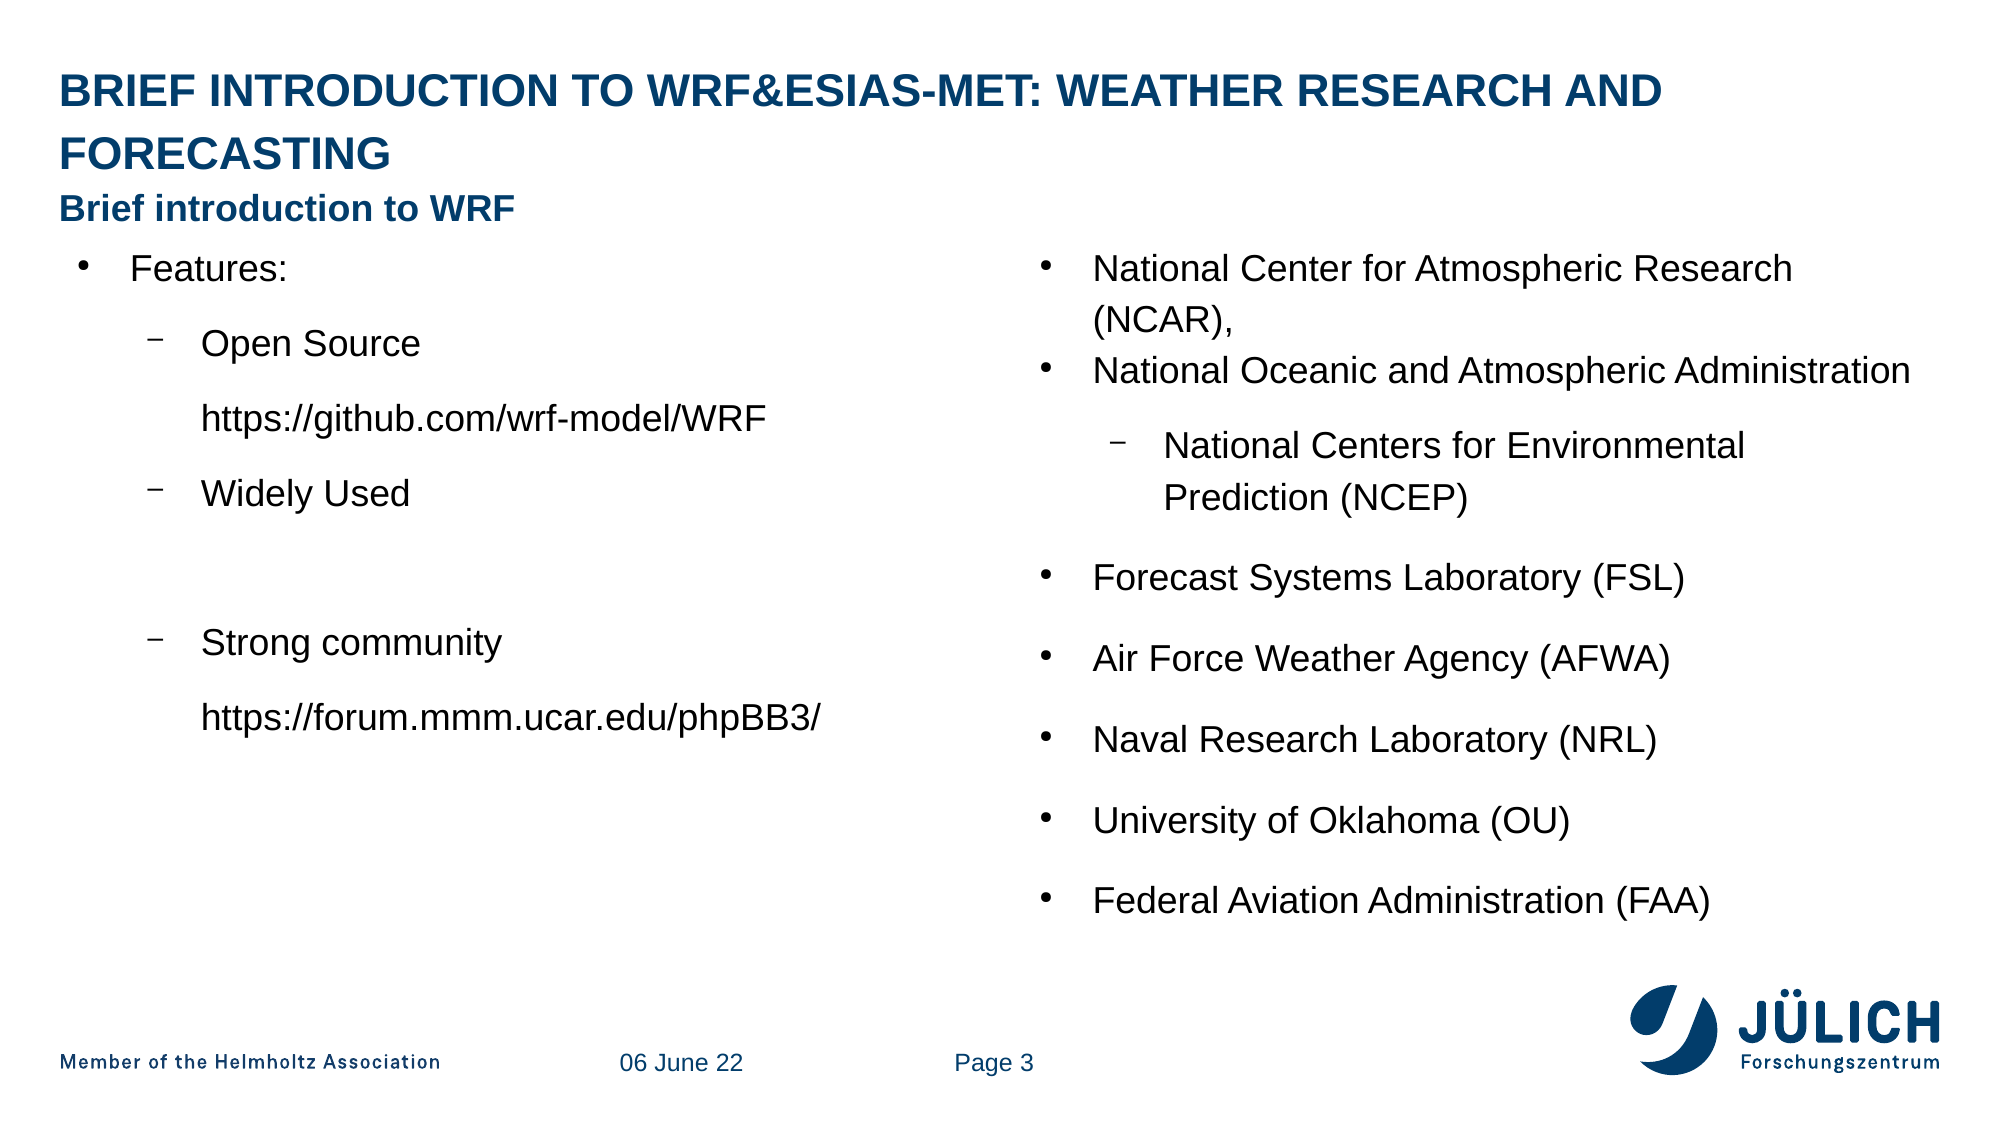

# Brief introduction to WRF&ESIAS-met: Weather Research and Forecasting
Brief introduction to WRF
Features:
Open Source
https://github.com/wrf-model/WRF
Widely Used
Strong community
https://forum.mmm.ucar.edu/phpBB3/
National Center for Atmospheric Research (NCAR),
National Oceanic and Atmospheric Administration
National Centers for Environmental Prediction (NCEP)
Forecast Systems Laboratory (FSL)
Air Force Weather Agency (AFWA)
Naval Research Laboratory (NRL)
University of Oklahoma (OU)
Federal Aviation Administration (FAA)
Page
06 June 22